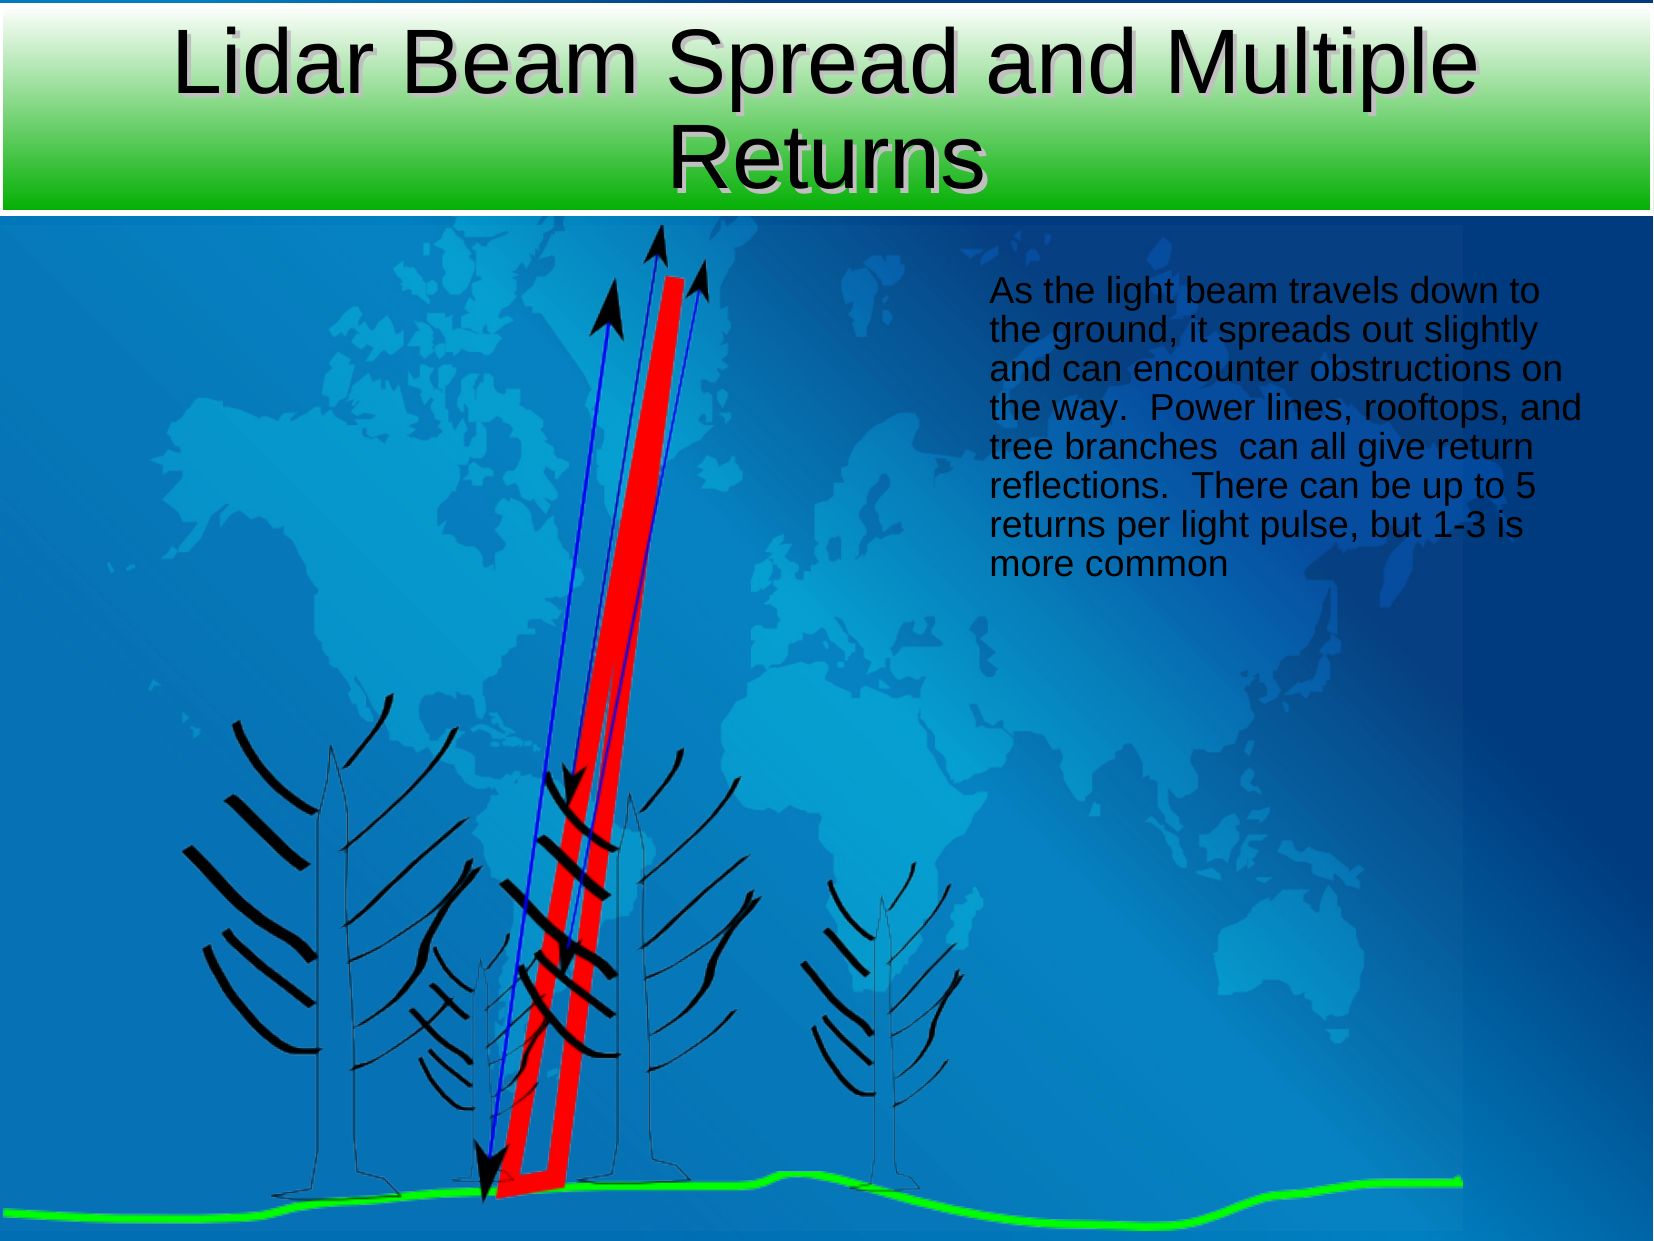

Lidar Beam Spread and Multiple Returns
As the light beam travels down to the ground, it spreads out slightly and can encounter obstructions on the way. Power lines, rooftops, and tree branches can all give return reflections. There can be up to 5 returns per light pulse, but 1-3 is more common